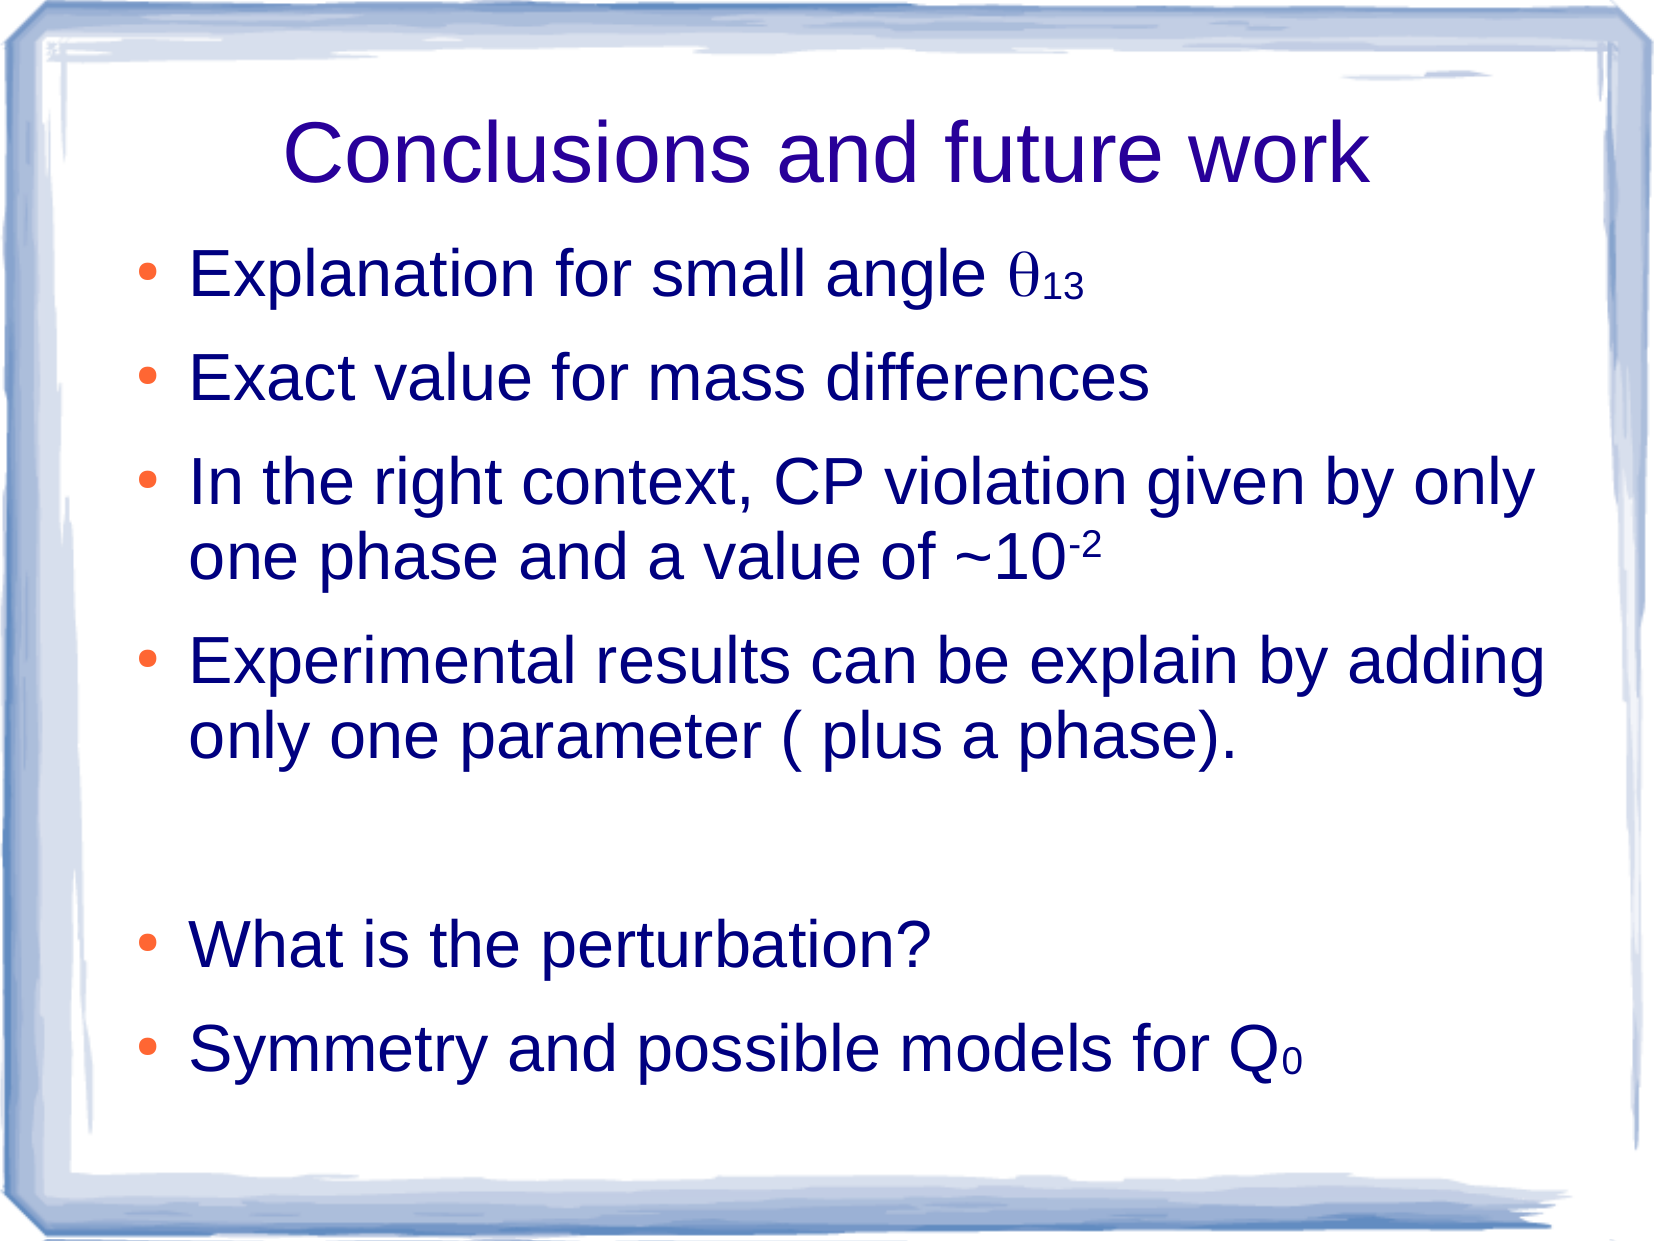

# Conclusions and future work
Explanation for small angle q13
Exact value for mass differences
In the right context, CP violation given by only one phase and a value of ~10-2
Experimental results can be explain by adding only one parameter ( plus a phase).
What is the perturbation?
Symmetry and possible models for Q0